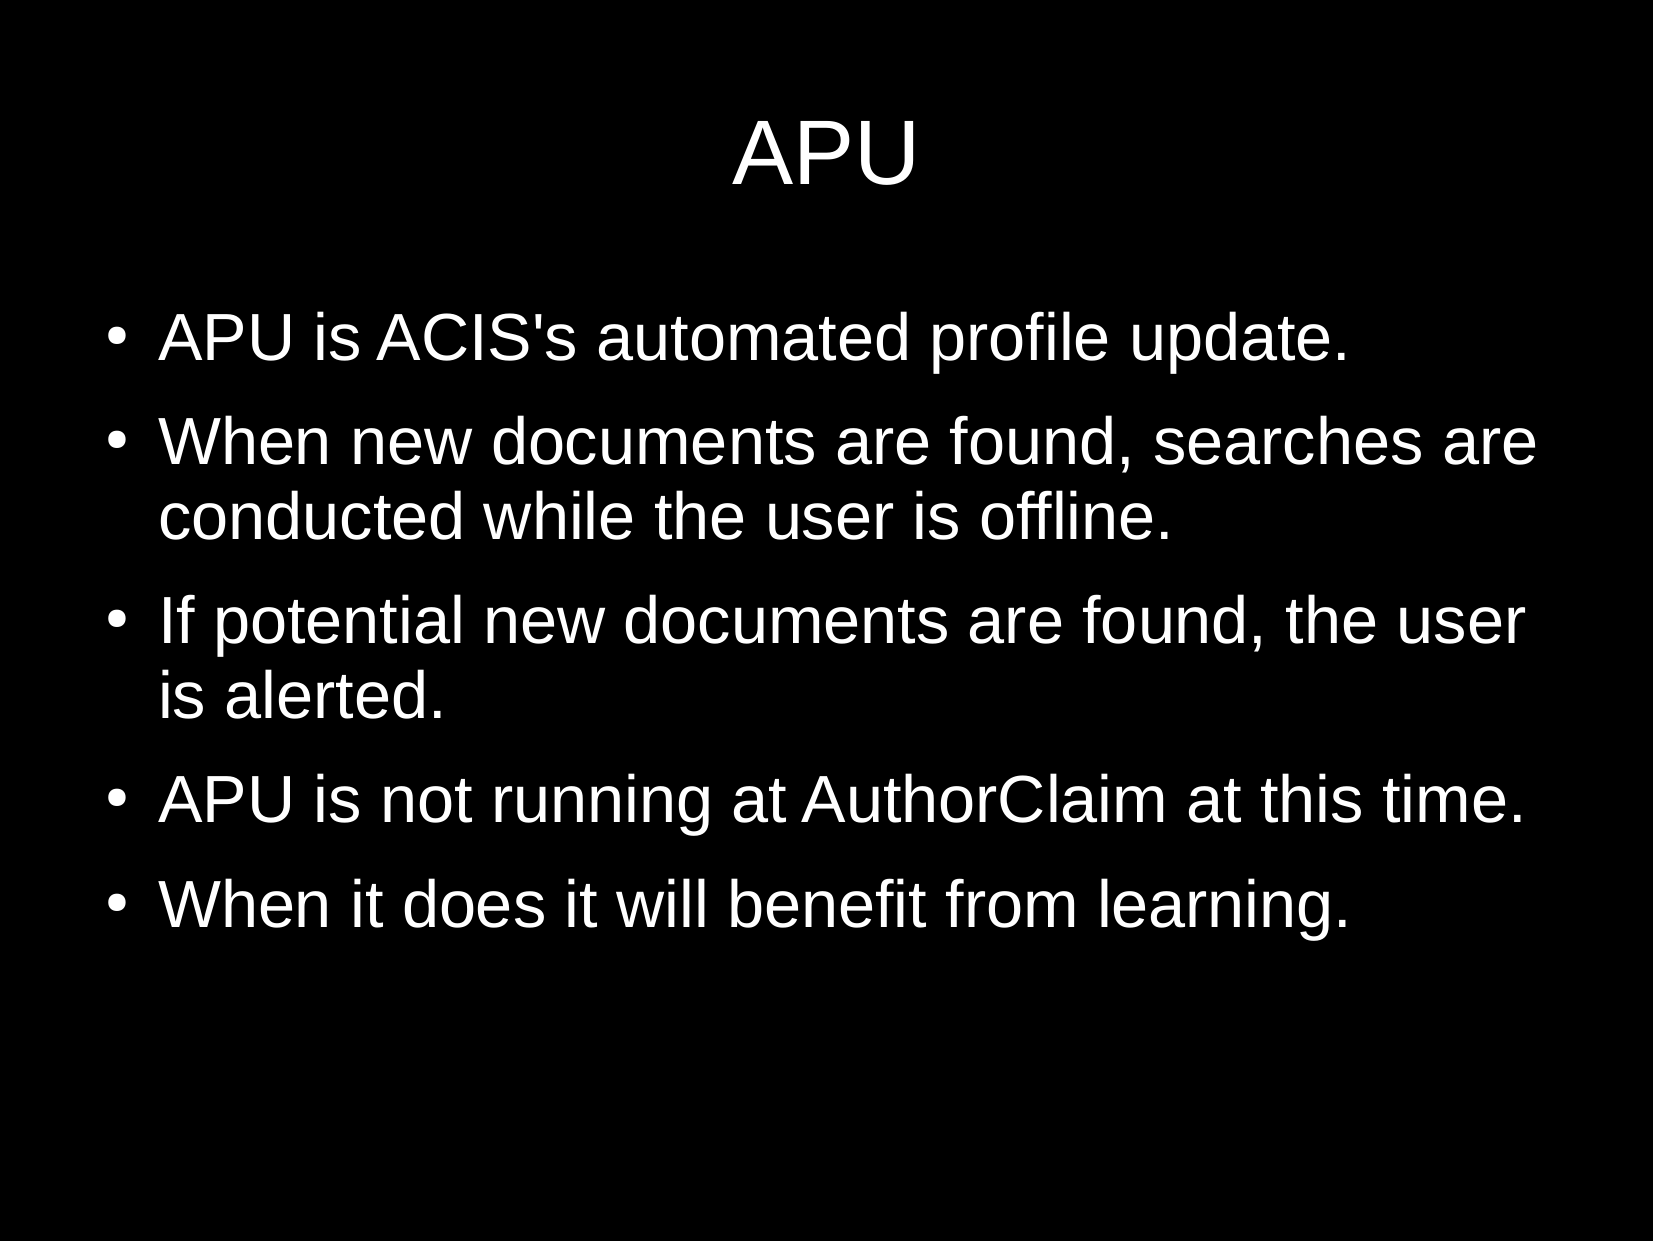

# APU
APU is ACIS's automated profile update.
When new documents are found, searches are conducted while the user is offline.
If potential new documents are found, the user is alerted.
APU is not running at AuthorClaim at this time.
When it does it will benefit from learning.